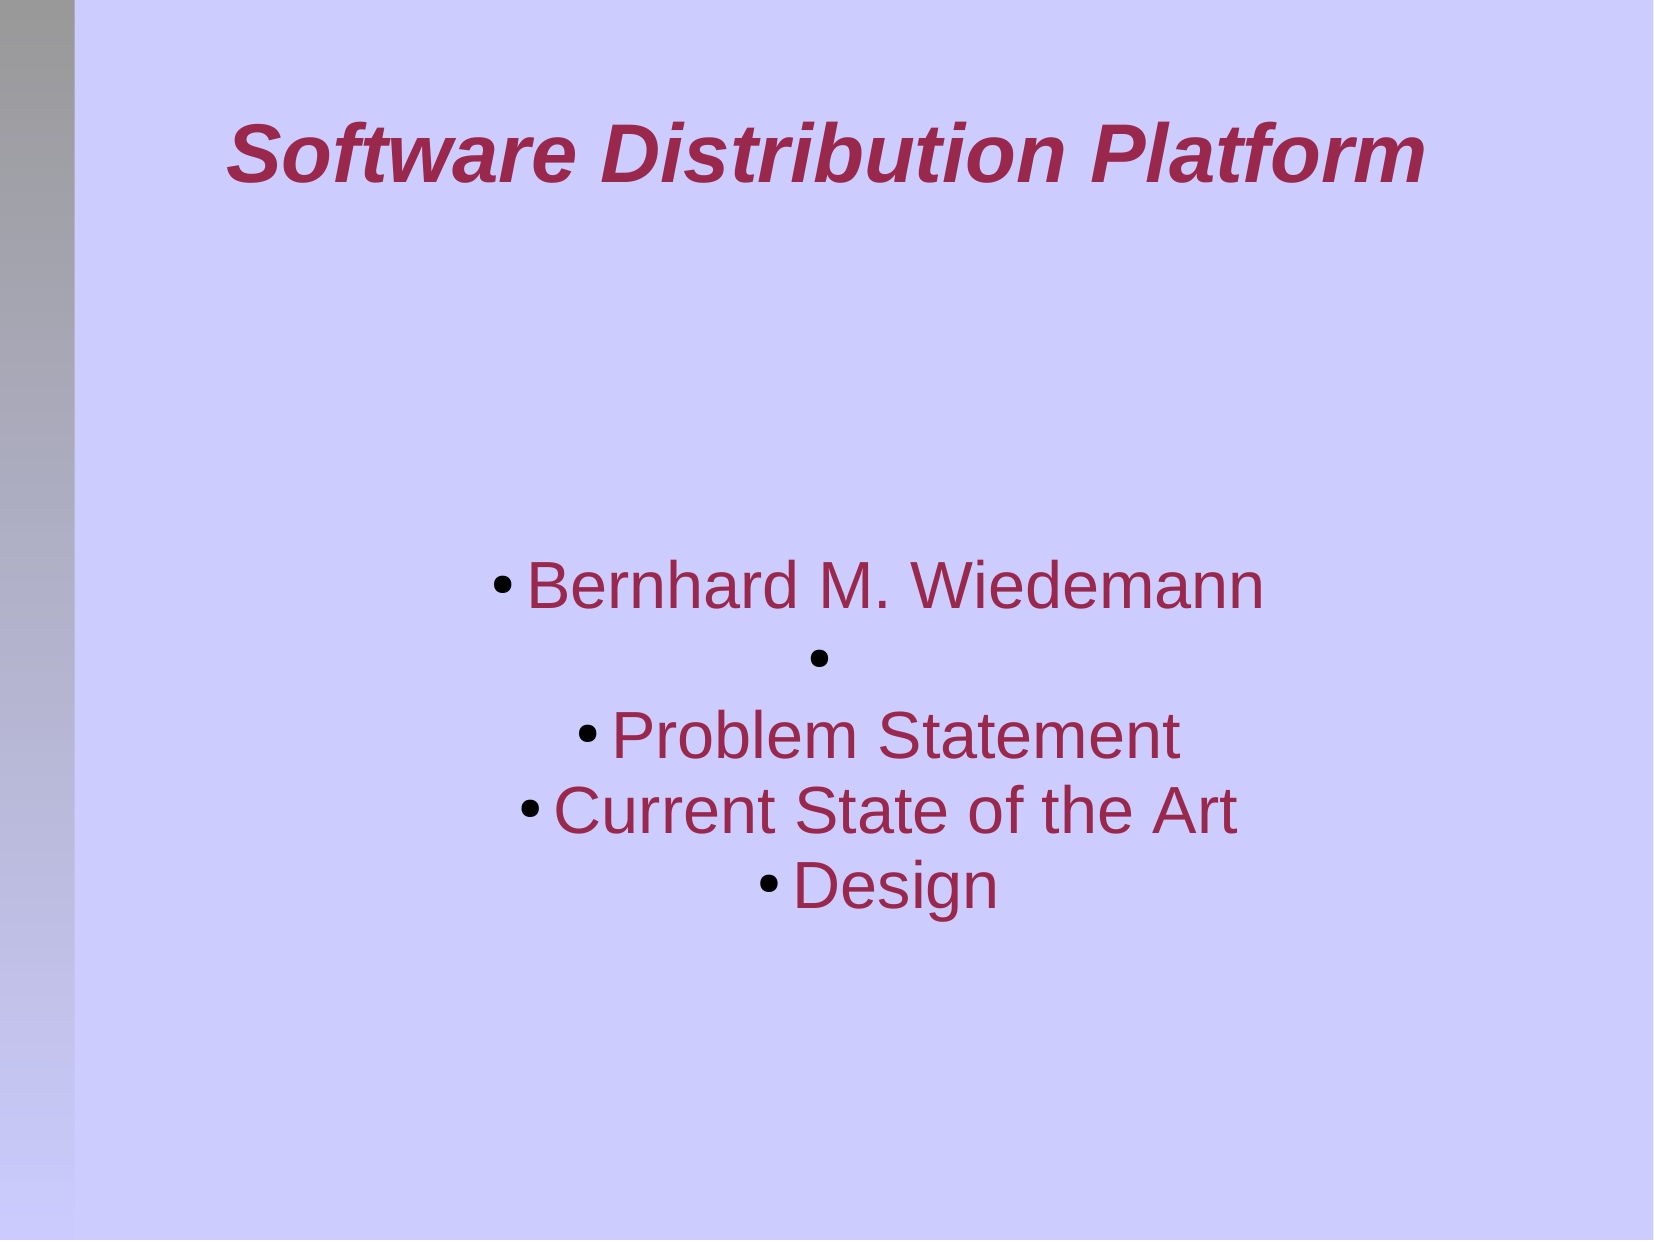

# Software Distribution Platform
Bernhard M. Wiedemann
Problem Statement
Current State of the Art
Design